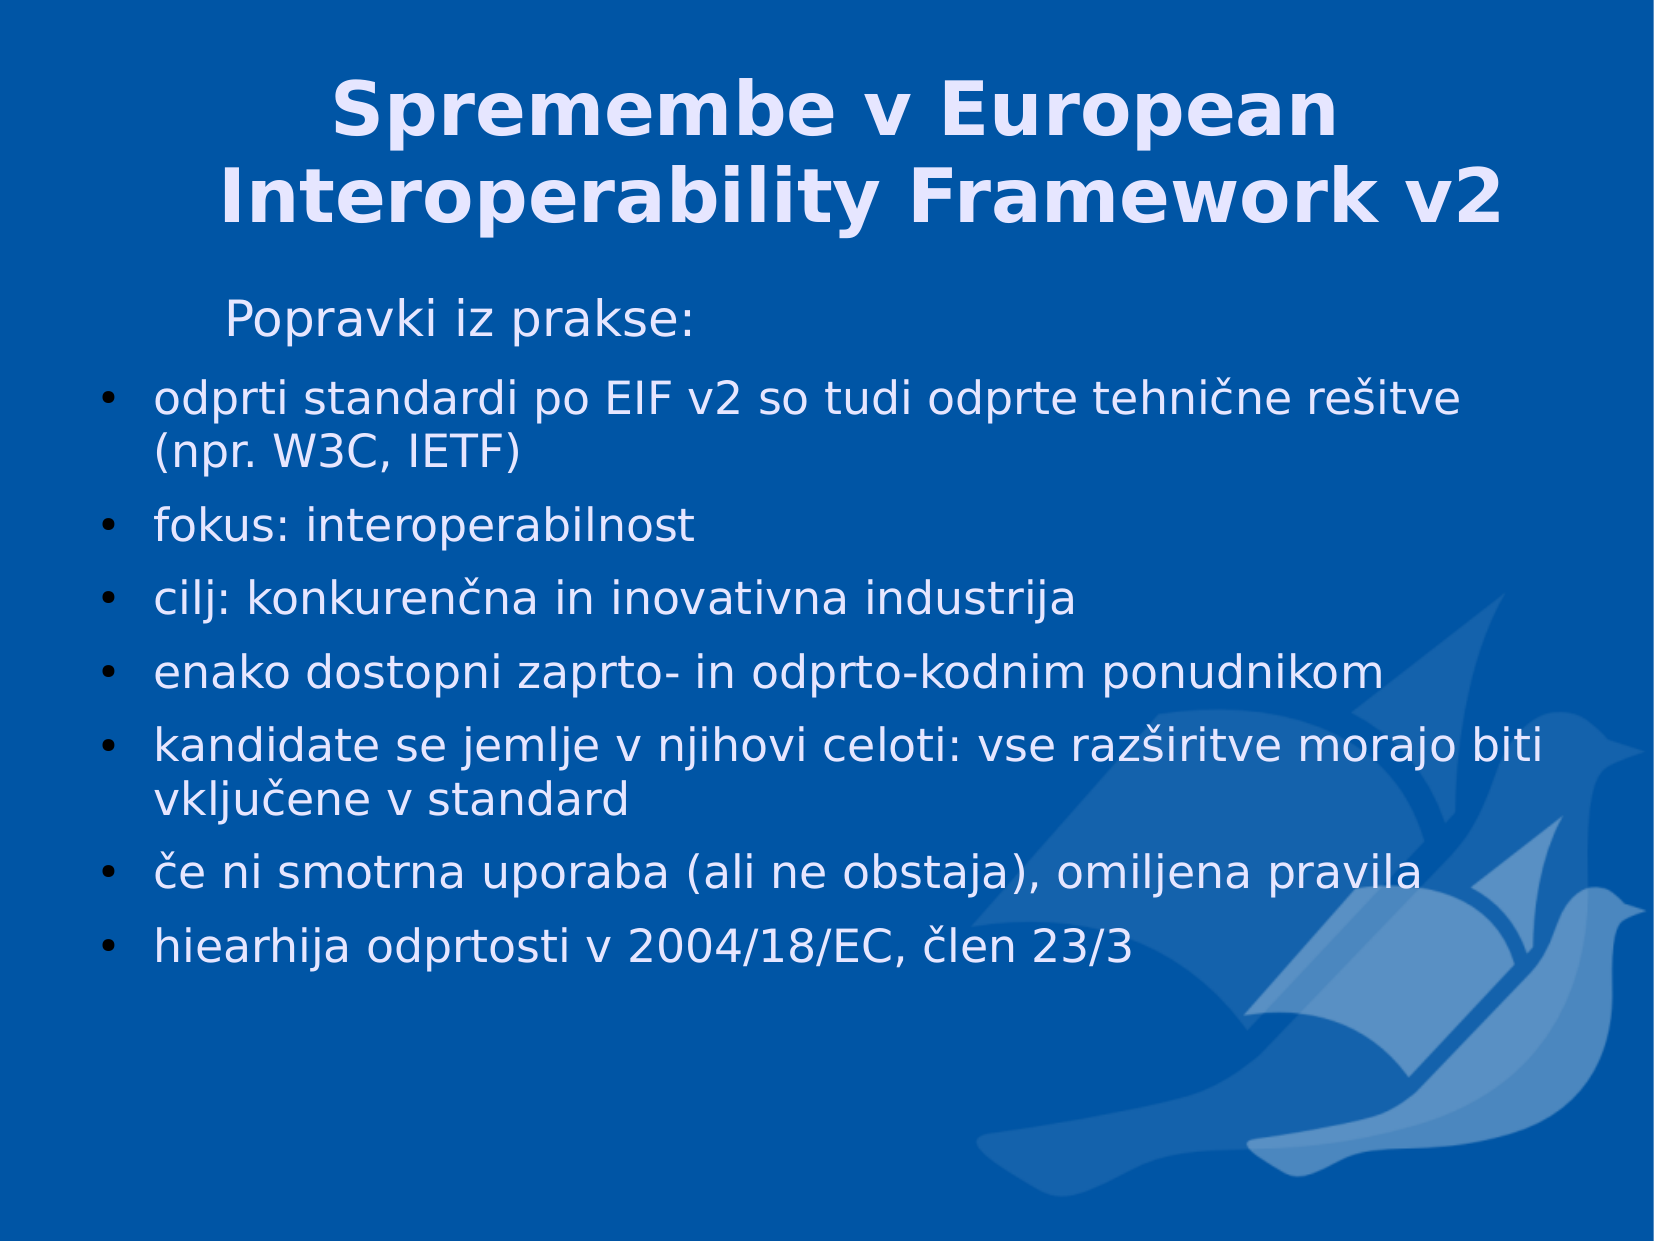

# Spremembe v European Interoperability Framework v2
Popravki iz prakse:
odprti standardi po EIF v2 so tudi odprte tehnične rešitve (npr. W3C, IETF)
fokus: interoperabilnost
cilj: konkurenčna in inovativna industrija
enako dostopni zaprto- in odprto-kodnim ponudnikom
kandidate se jemlje v njihovi celoti: vse razširitve morajo biti vključene v standard
če ni smotrna uporaba (ali ne obstaja), omiljena pravila
hiearhija odprtosti v 2004/18/EC, člen 23/3